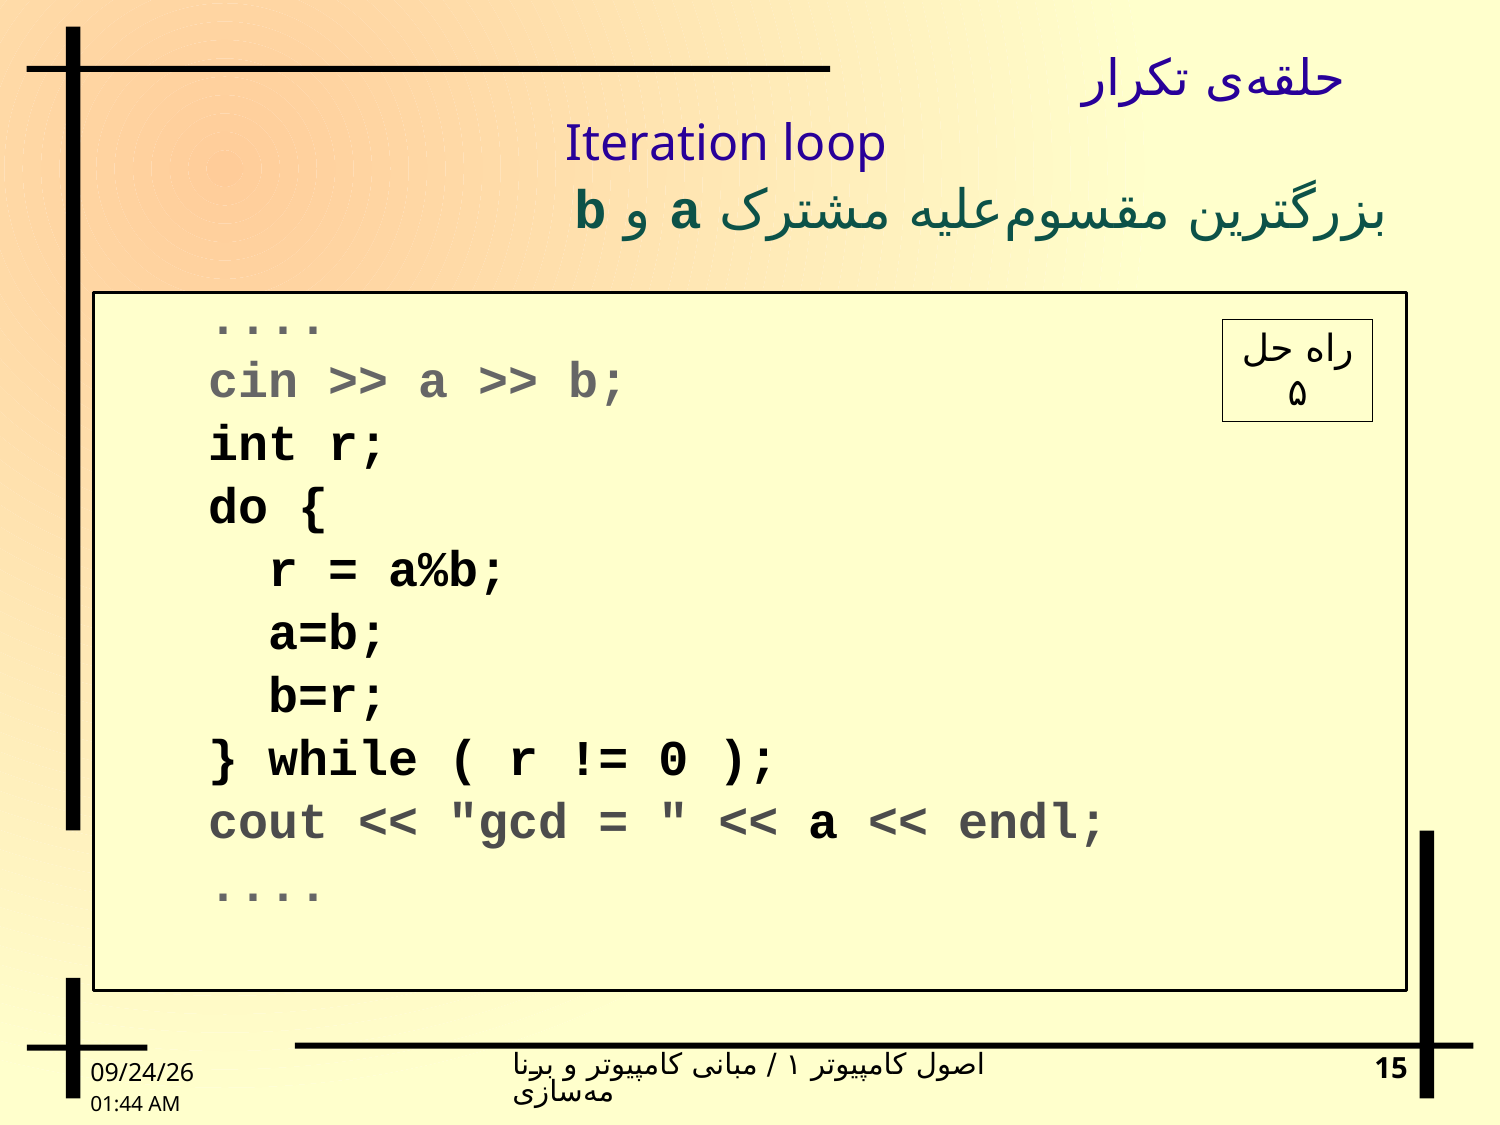

حلقه‌ی تکرار Iteration loop
بزرگترین مقسوم‌علیه مشترک a و b
# ....
 cin >> a >> b;
 int r;
 do {
 r = a%b;
 a=b;
 b=r;
 } while ( r != 0 );
 cout << "gcd = " << a << endl;
 ....
راه حل ۵
اصول کامپیوتر ۱ / مبانی کامپیوتر و برنامه‌سازی
15